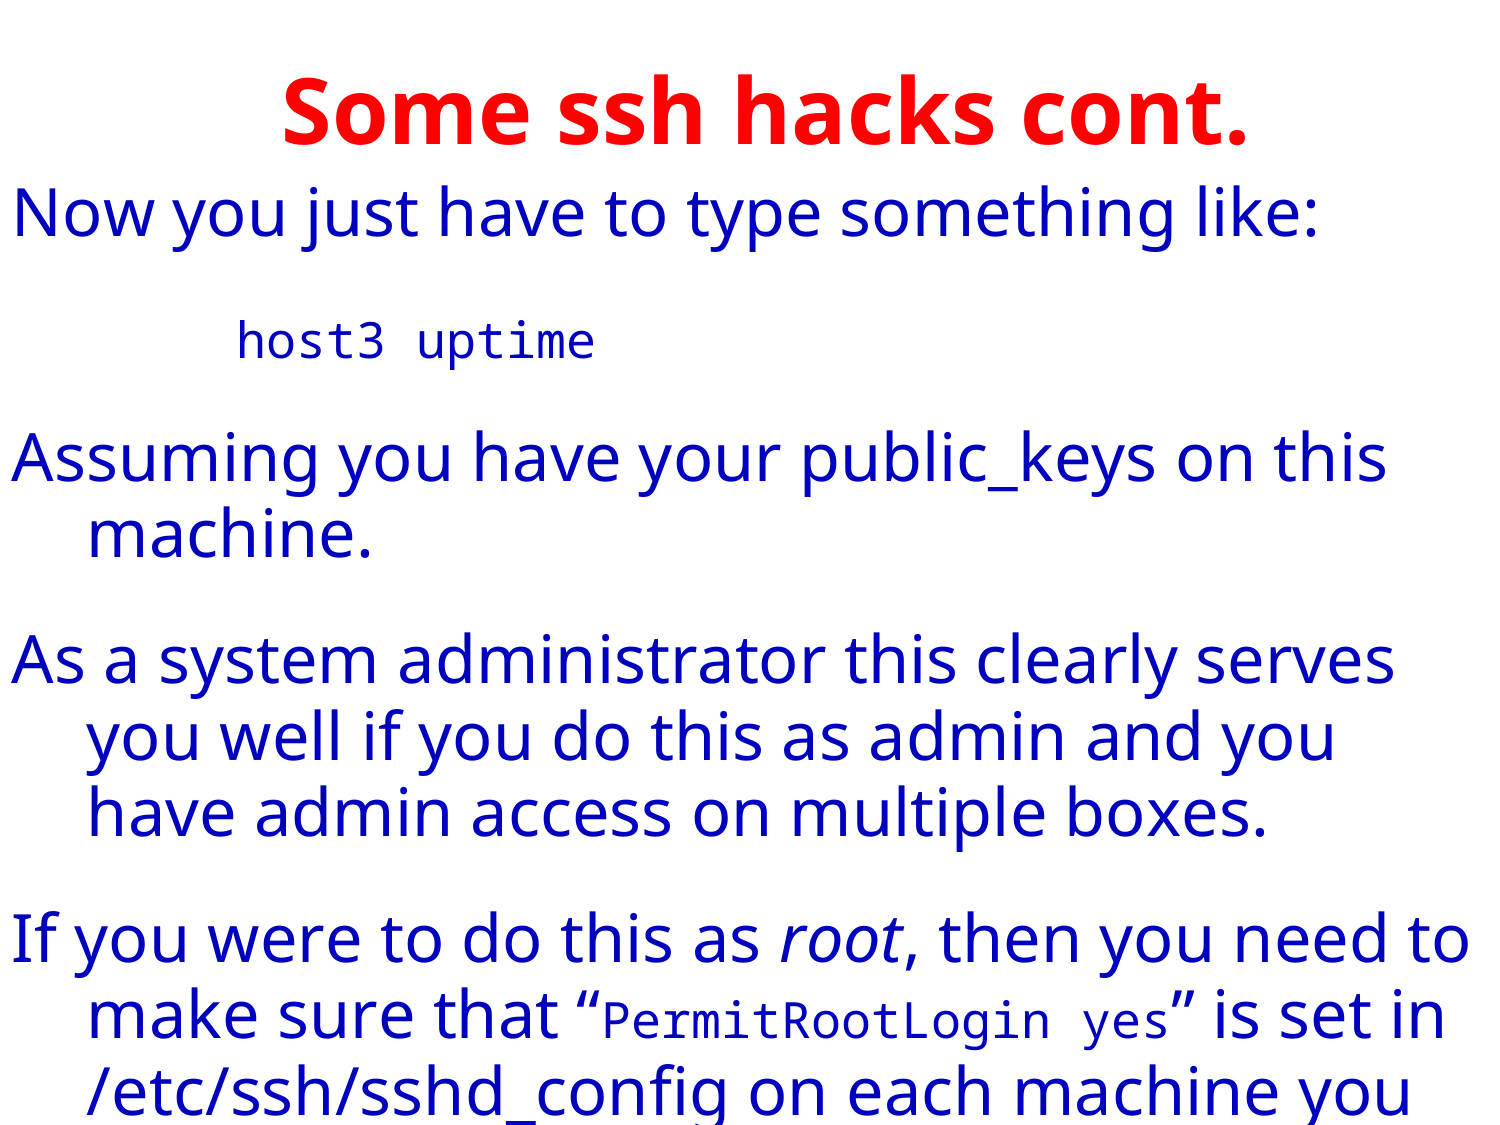

Some ssh hacks cont.
# Now you just have to type something like:
host3 uptime
Assuming you have your public_keys on this machine.
As a system administrator this clearly serves you well if you do this as admin and you have admin access on multiple boxes.
If you were to do this as root, then you need to make sure that “PermitRootLogin yes” is set in
/etc/ssh/sshd_config on each machine you wish to connect with.